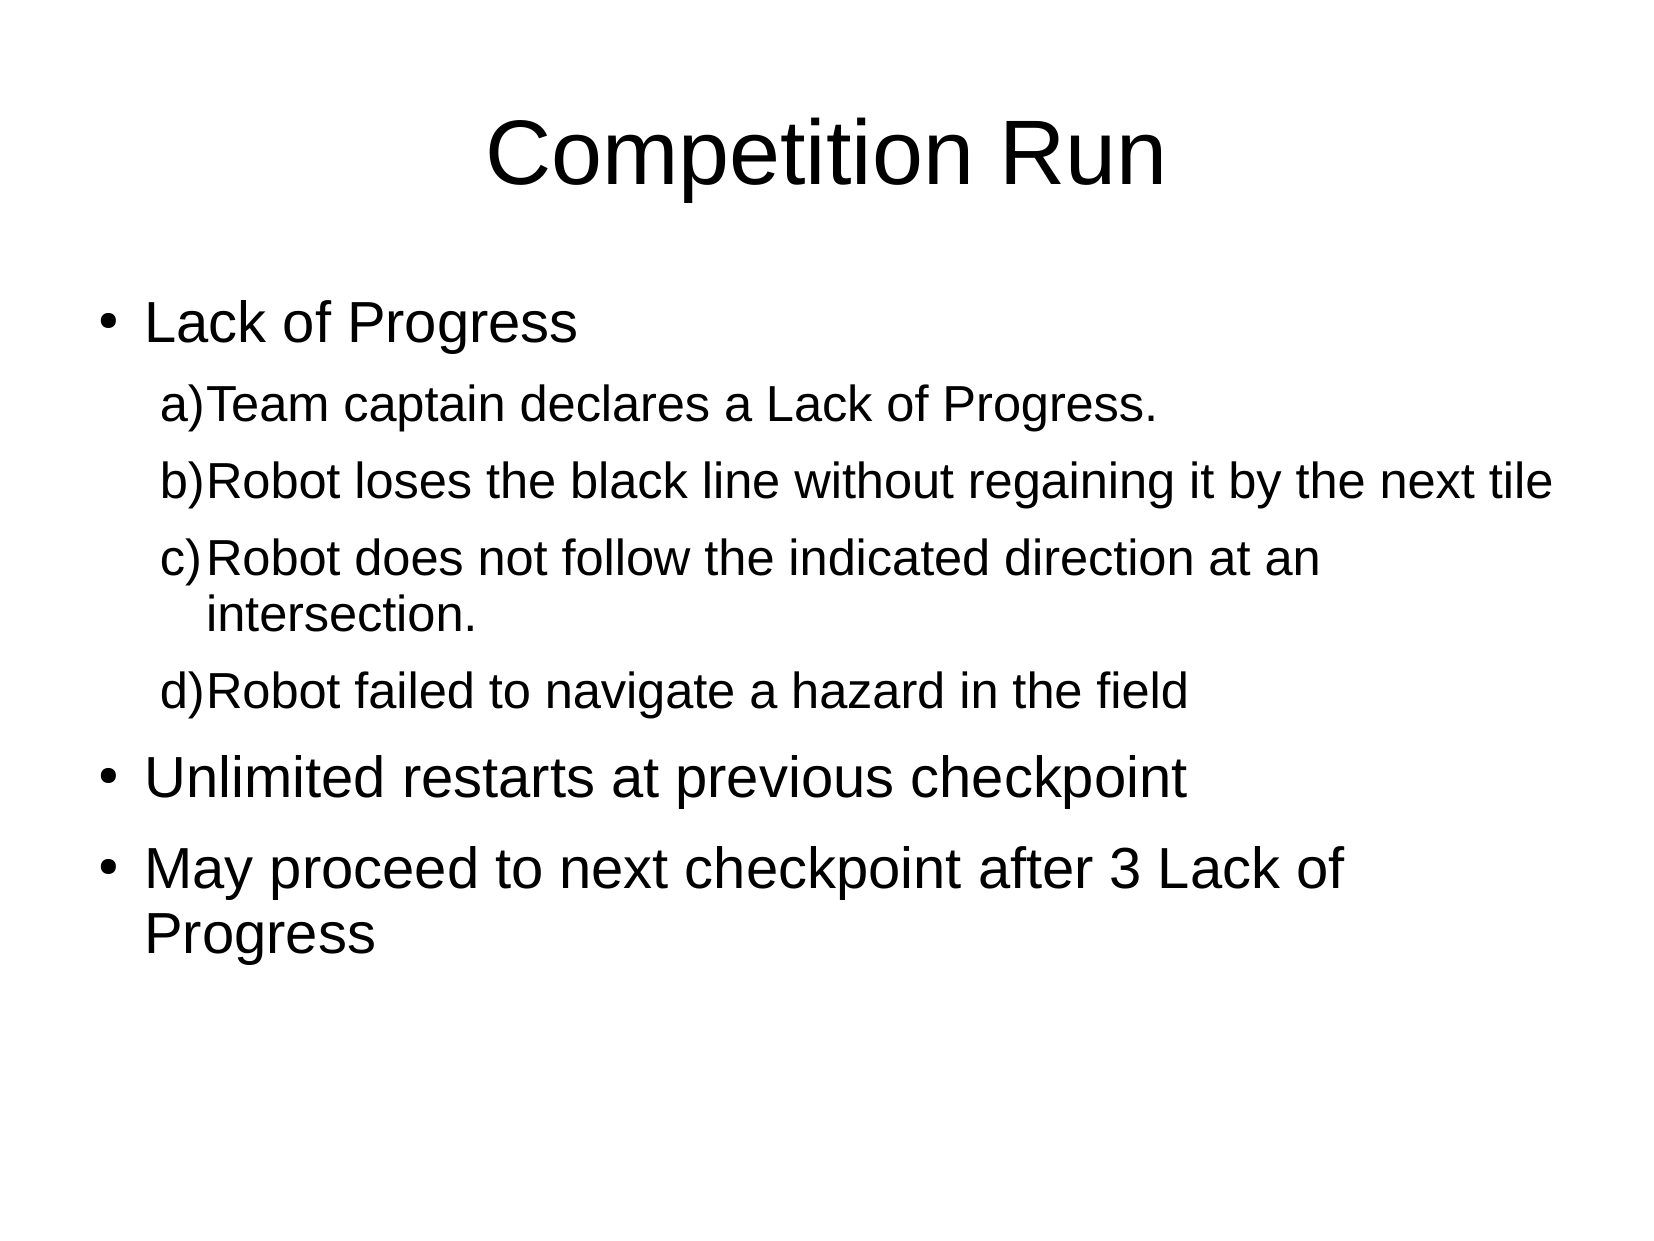

# Competition Run
Lack of Progress
Team captain declares a Lack of Progress.
Robot loses the black line without regaining it by the next tile
Robot does not follow the indicated direction at an intersection.
Robot failed to navigate a hazard in the field
Unlimited restarts at previous checkpoint
May proceed to next checkpoint after 3 Lack of Progress